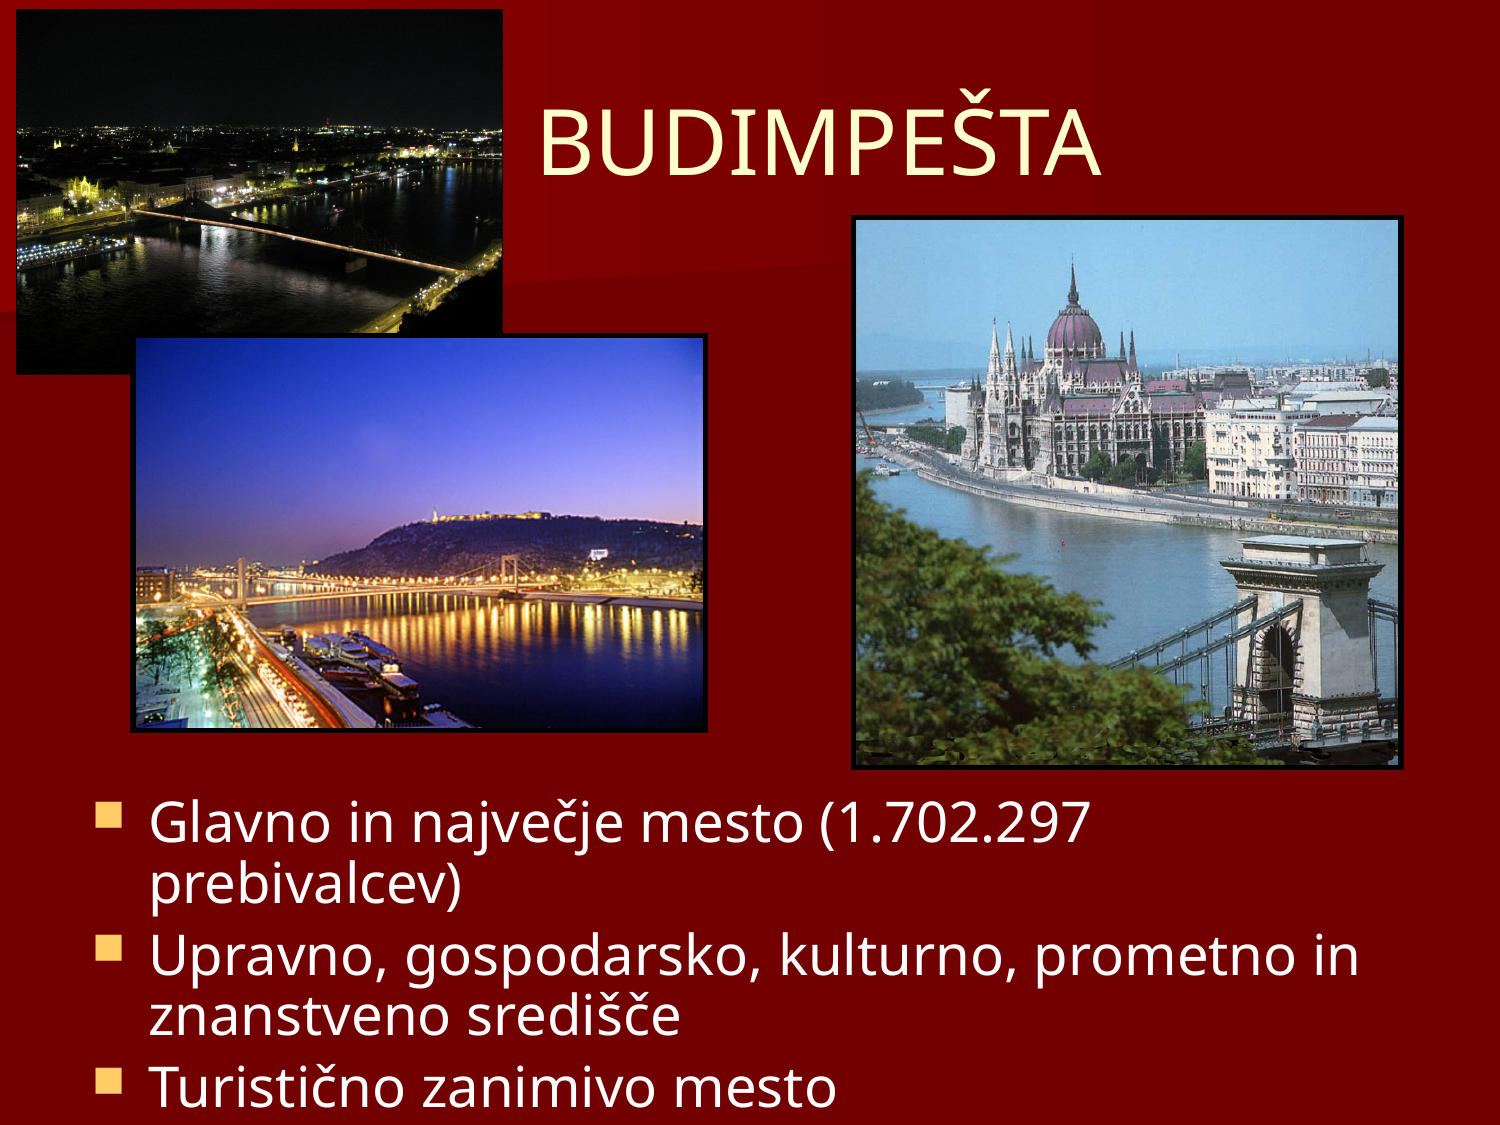

# BUDIMPEŠTA
Glavno in največje mesto (1.702.297 prebivalcev)
Upravno, gospodarsko, kulturno, prometno in znanstveno središče
Turistično zanimivo mesto